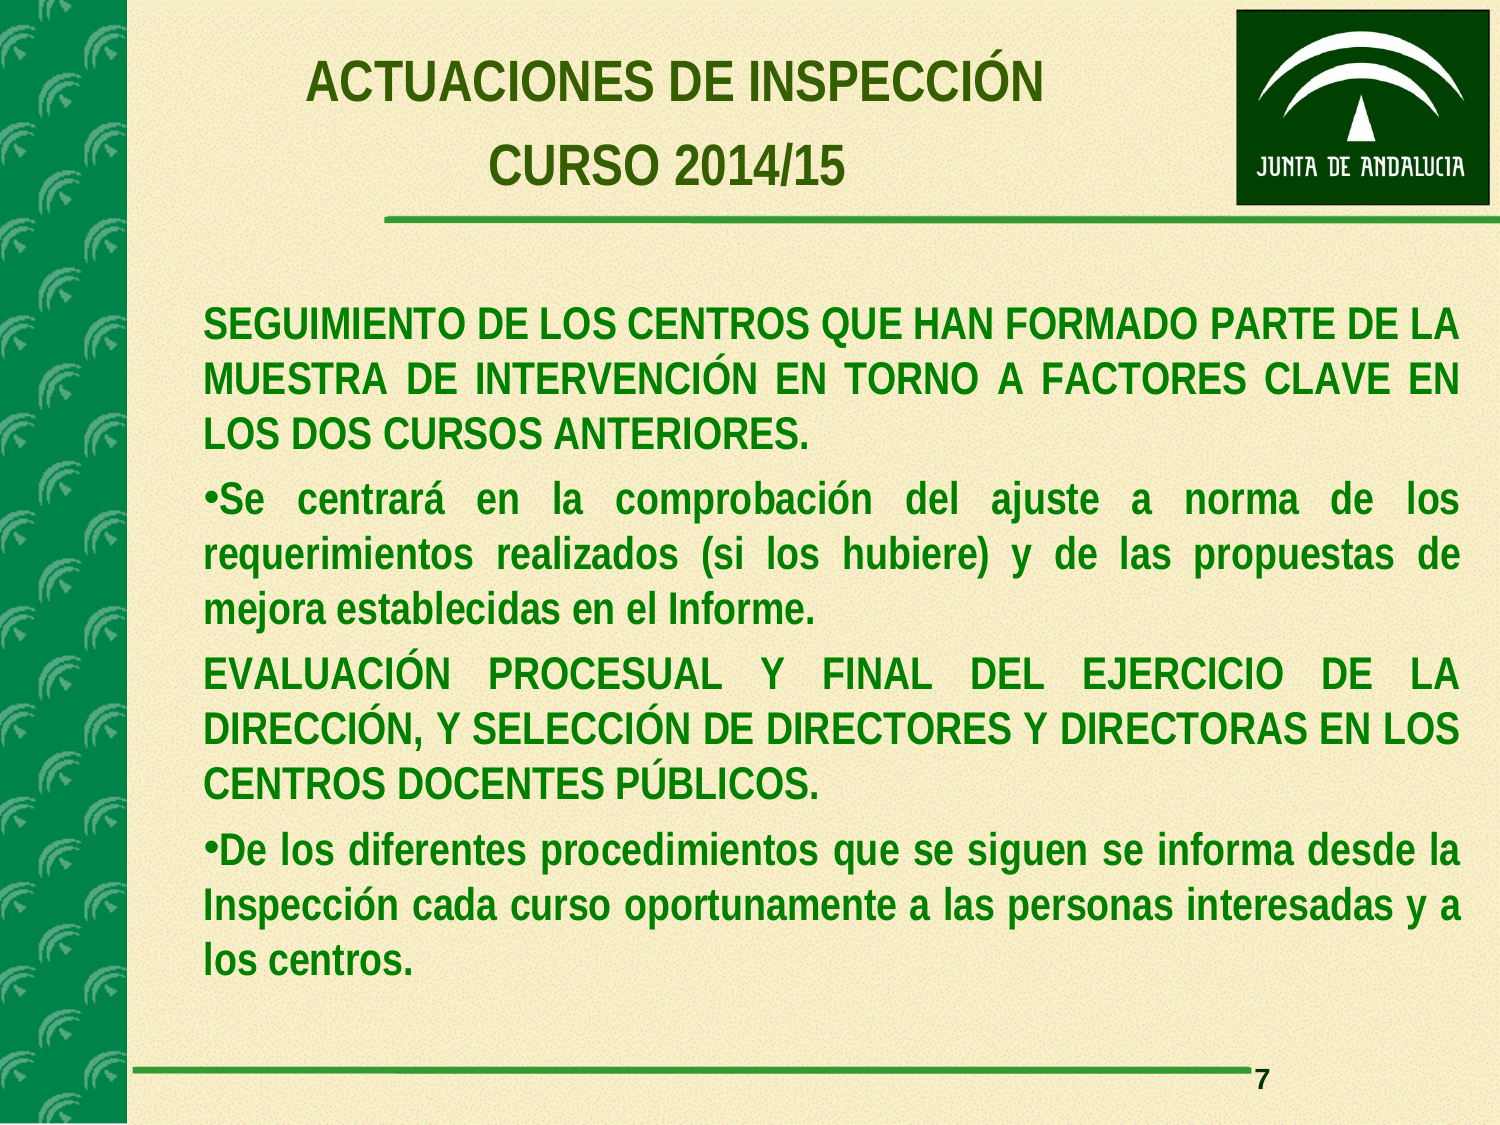

ACTUACIONES DE INSPECCIÓN
CURSO 2014/15
SEGUIMIENTO DE LOS CENTROS QUE HAN FORMADO PARTE DE LA MUESTRA DE INTERVENCIÓN EN TORNO A FACTORES CLAVE EN LOS DOS CURSOS ANTERIORES.
Se centrará en la comprobación del ajuste a norma de los requerimientos realizados (si los hubiere) y de las propuestas de mejora establecidas en el Informe.
EVALUACIÓN PROCESUAL Y FINAL DEL EJERCICIO DE LA DIRECCIÓN, Y SELECCIÓN DE DIRECTORES Y DIRECTORAS EN LOS CENTROS DOCENTES PÚBLICOS.
De los diferentes procedimientos que se siguen se informa desde la Inspección cada curso oportunamente a las personas interesadas y a los centros.